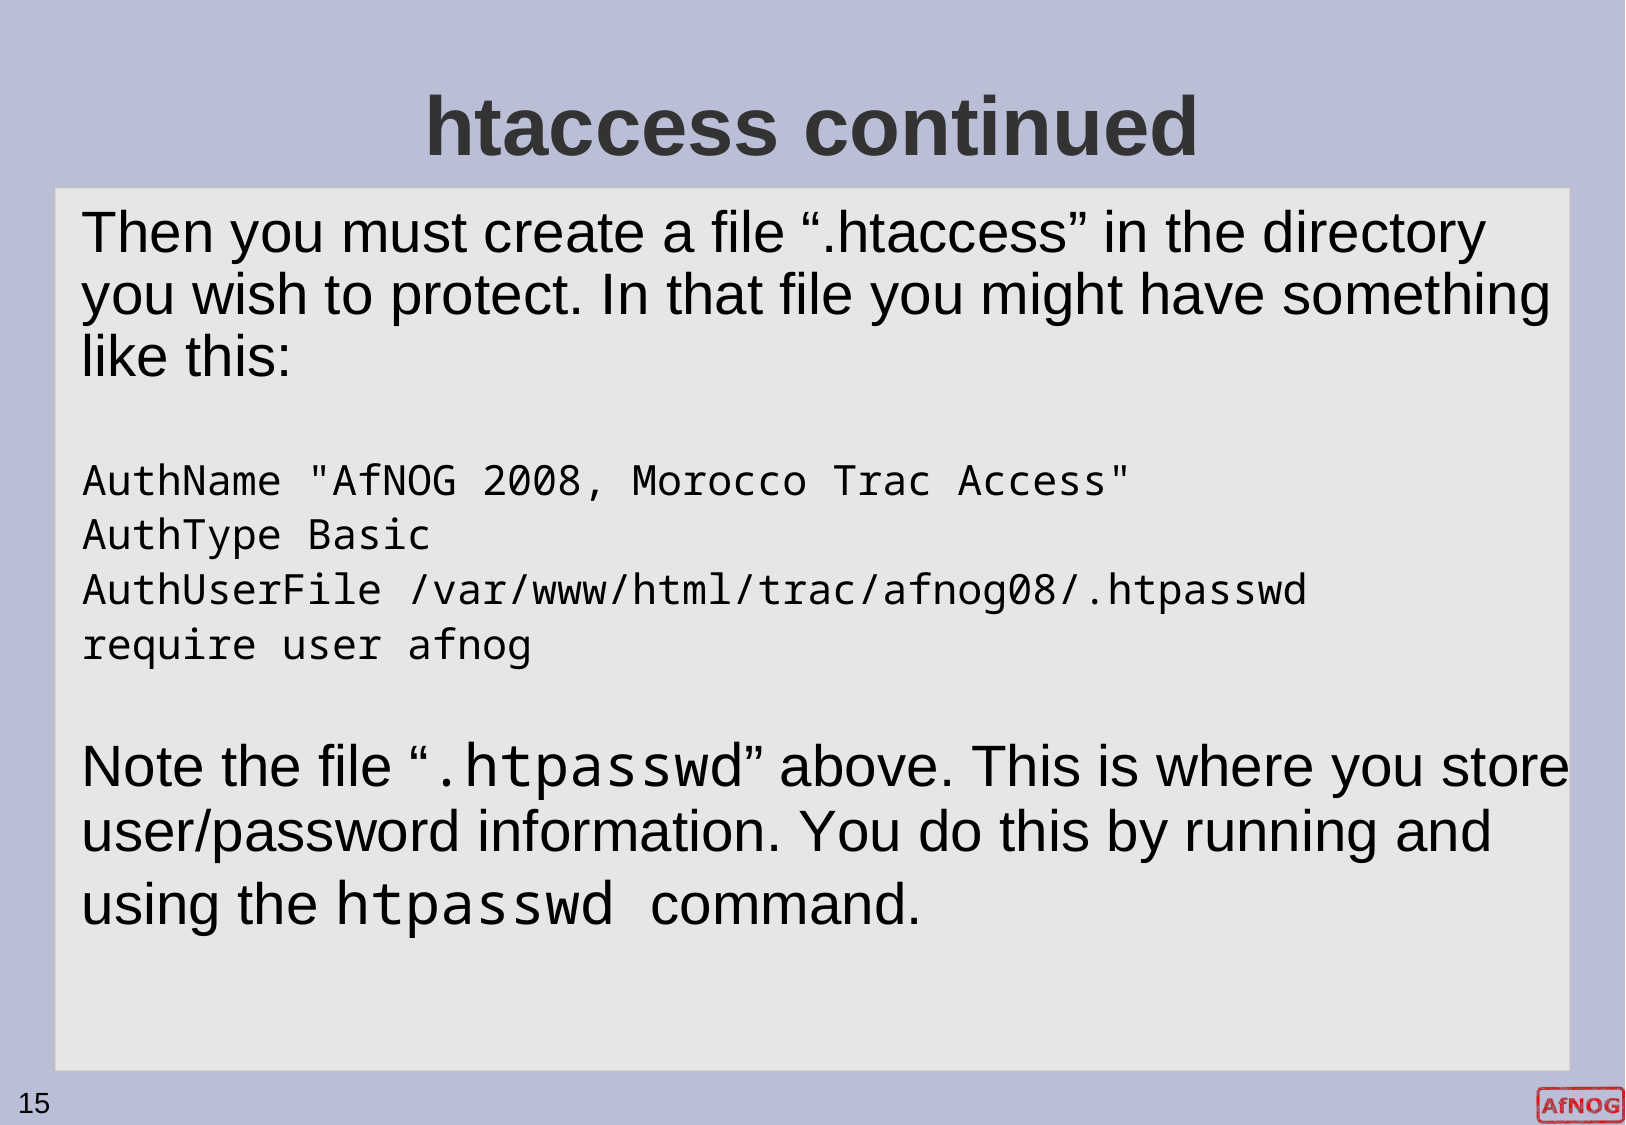

# htaccess continued
Then you must create a file “.htaccess” in the directory you wish to protect. In that file you might have something like this:
AuthName "AfNOG 2008, Morocco Trac Access"
AuthType Basic
AuthUserFile /var/www/html/trac/afnog08/.htpasswd
require user afnog
Note the file “.htpasswd” above. This is where you store user/password information. You do this by running and using the htpasswd command.